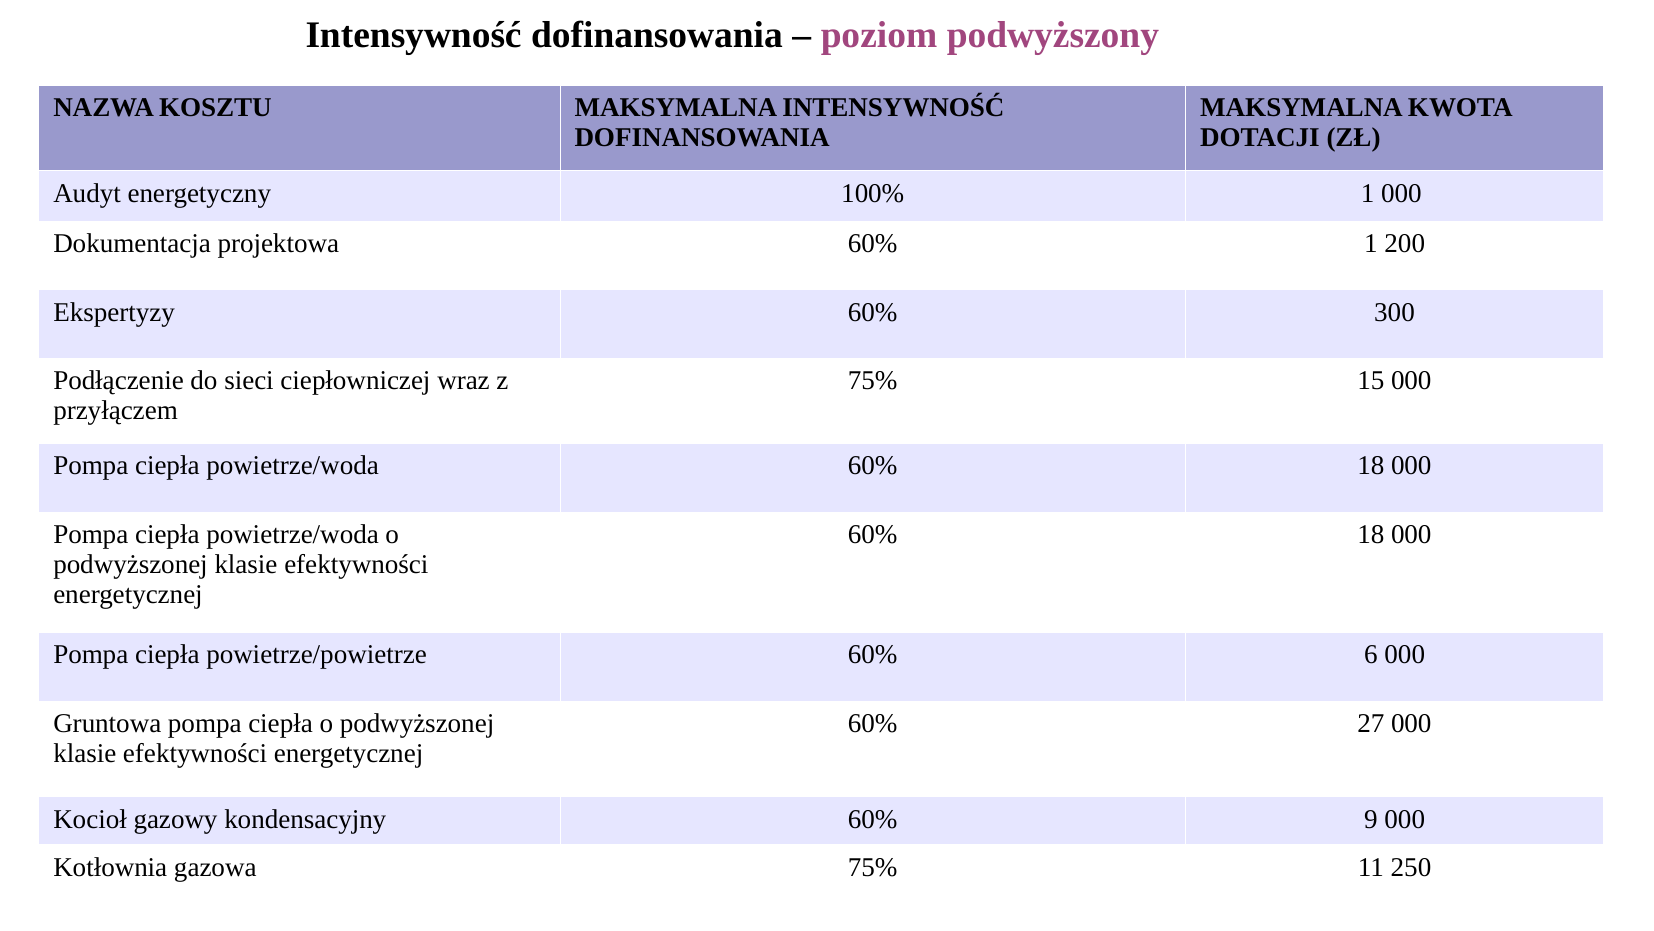

# Intensywność dofinansowania – poziom podwyższony
| NAZWA KOSZTU | MAKSYMALNA INTENSYWNOŚĆ DOFINANSOWANIA | MAKSYMALNA KWOTA DOTACJI (ZŁ) |
| --- | --- | --- |
| Audyt energetyczny | 100% | 1 000 |
| Dokumentacja projektowa | 60% | 1 200 |
| Ekspertyzy | 60% | 300 |
| Podłączenie do sieci ciepłowniczej wraz z przyłączem | 75% | 15 000 |
| Pompa ciepła powietrze/woda | 60% | 18 000 |
| Pompa ciepła powietrze/woda o podwyższonej klasie efektywności energetycznej | 60% | 18 000 |
| Pompa ciepła powietrze/powietrze | 60% | 6 000 |
| Gruntowa pompa ciepła o podwyższonej klasie efektywności energetycznej | 60% | 27 000 |
| Kocioł gazowy kondensacyjny | 60% | 9 000 |
| Kotłownia gazowa | 75% | 11 250 |